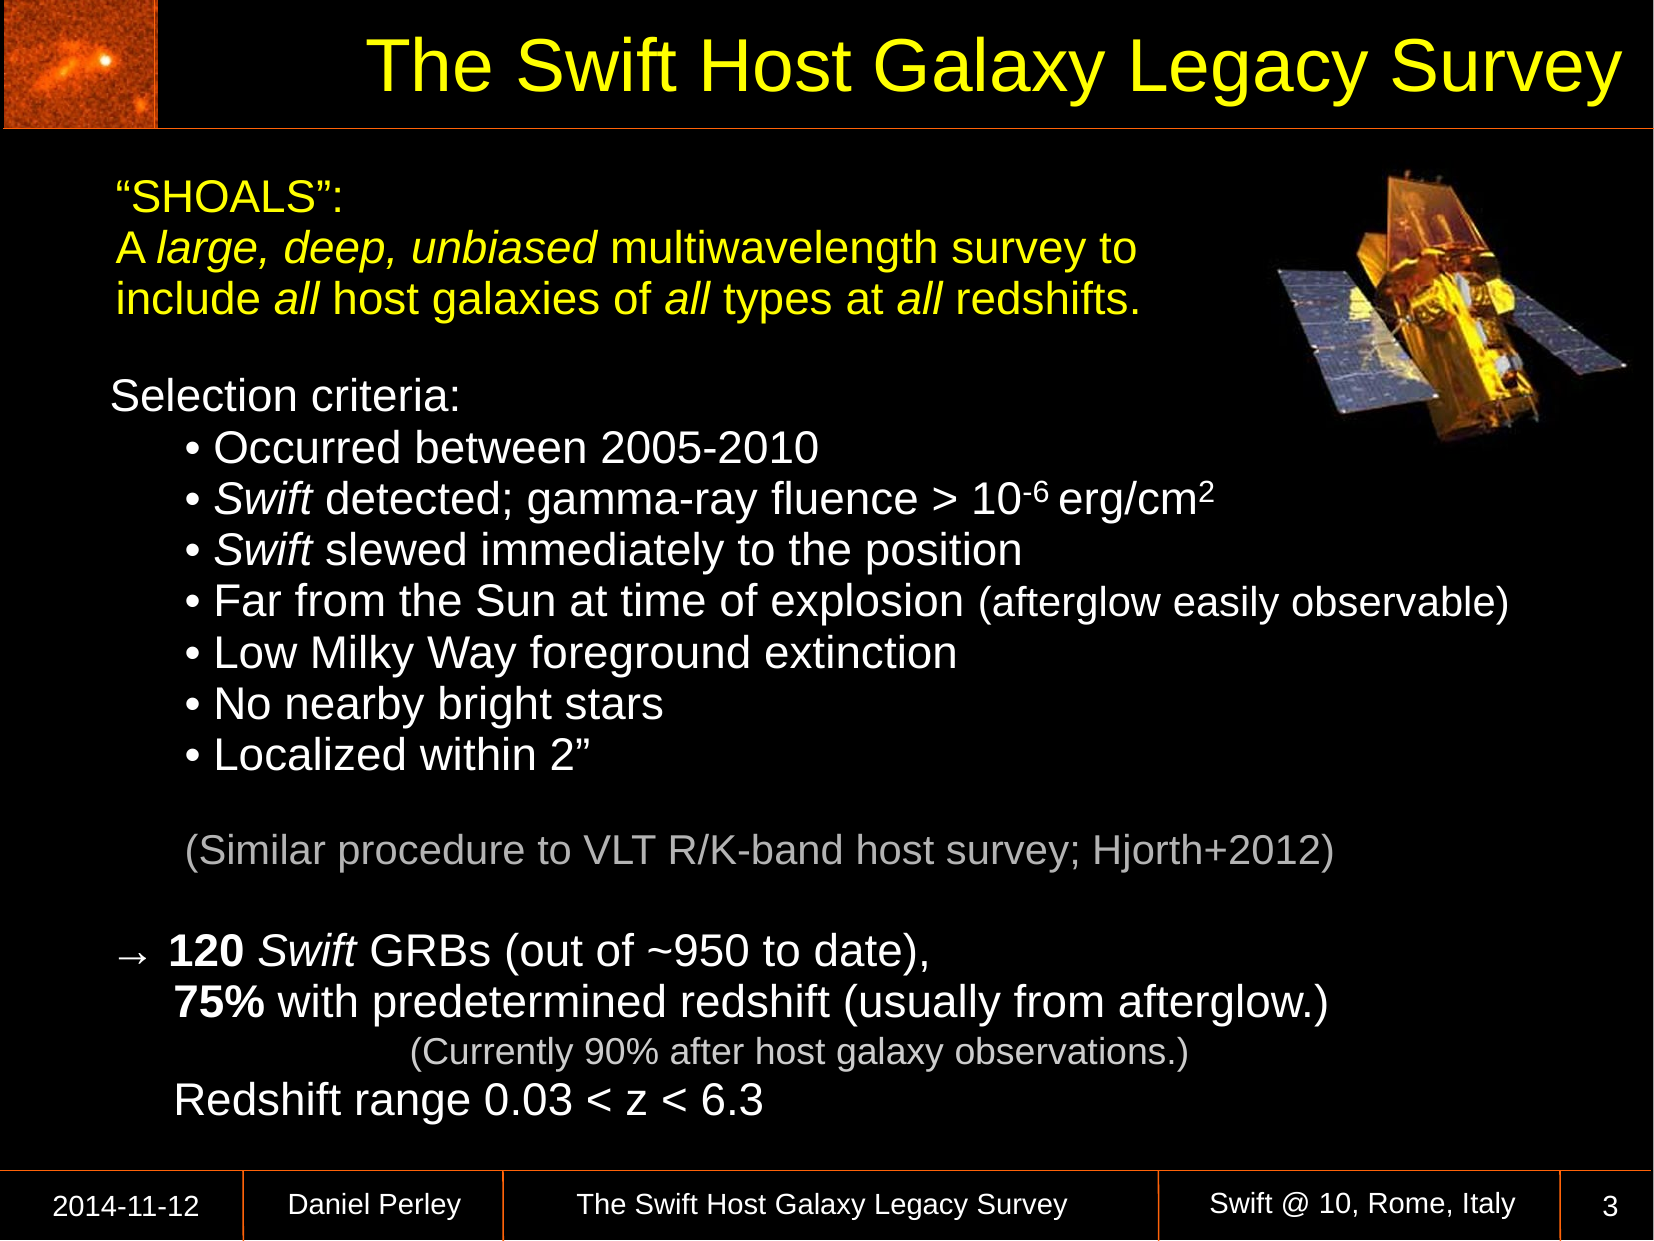

# The Swift Host Galaxy Legacy Survey
“SHOALS”:
A large, deep, unbiased multiwavelength survey to include all host galaxies of all types at all redshifts.
Selection criteria:
	• Occurred between 2005-2010
	• Swift detected; gamma-ray fluence > 10-6 erg/cm2
	• Swift slewed immediately to the position
	• Far from the Sun at time of explosion (afterglow easily observable)
	• Low Milky Way foreground extinction
	• No nearby bright stars
	• Localized within 2”
	(Similar procedure to VLT R/K-band host survey; Hjorth+2012)
→ 120 Swift GRBs (out of ~950 to date),
 75% with predetermined redshift (usually from afterglow.)
	 		(Currently 90% after host galaxy observations.)
 Redshift range 0.03 < z < 6.3
2014-11-12
3